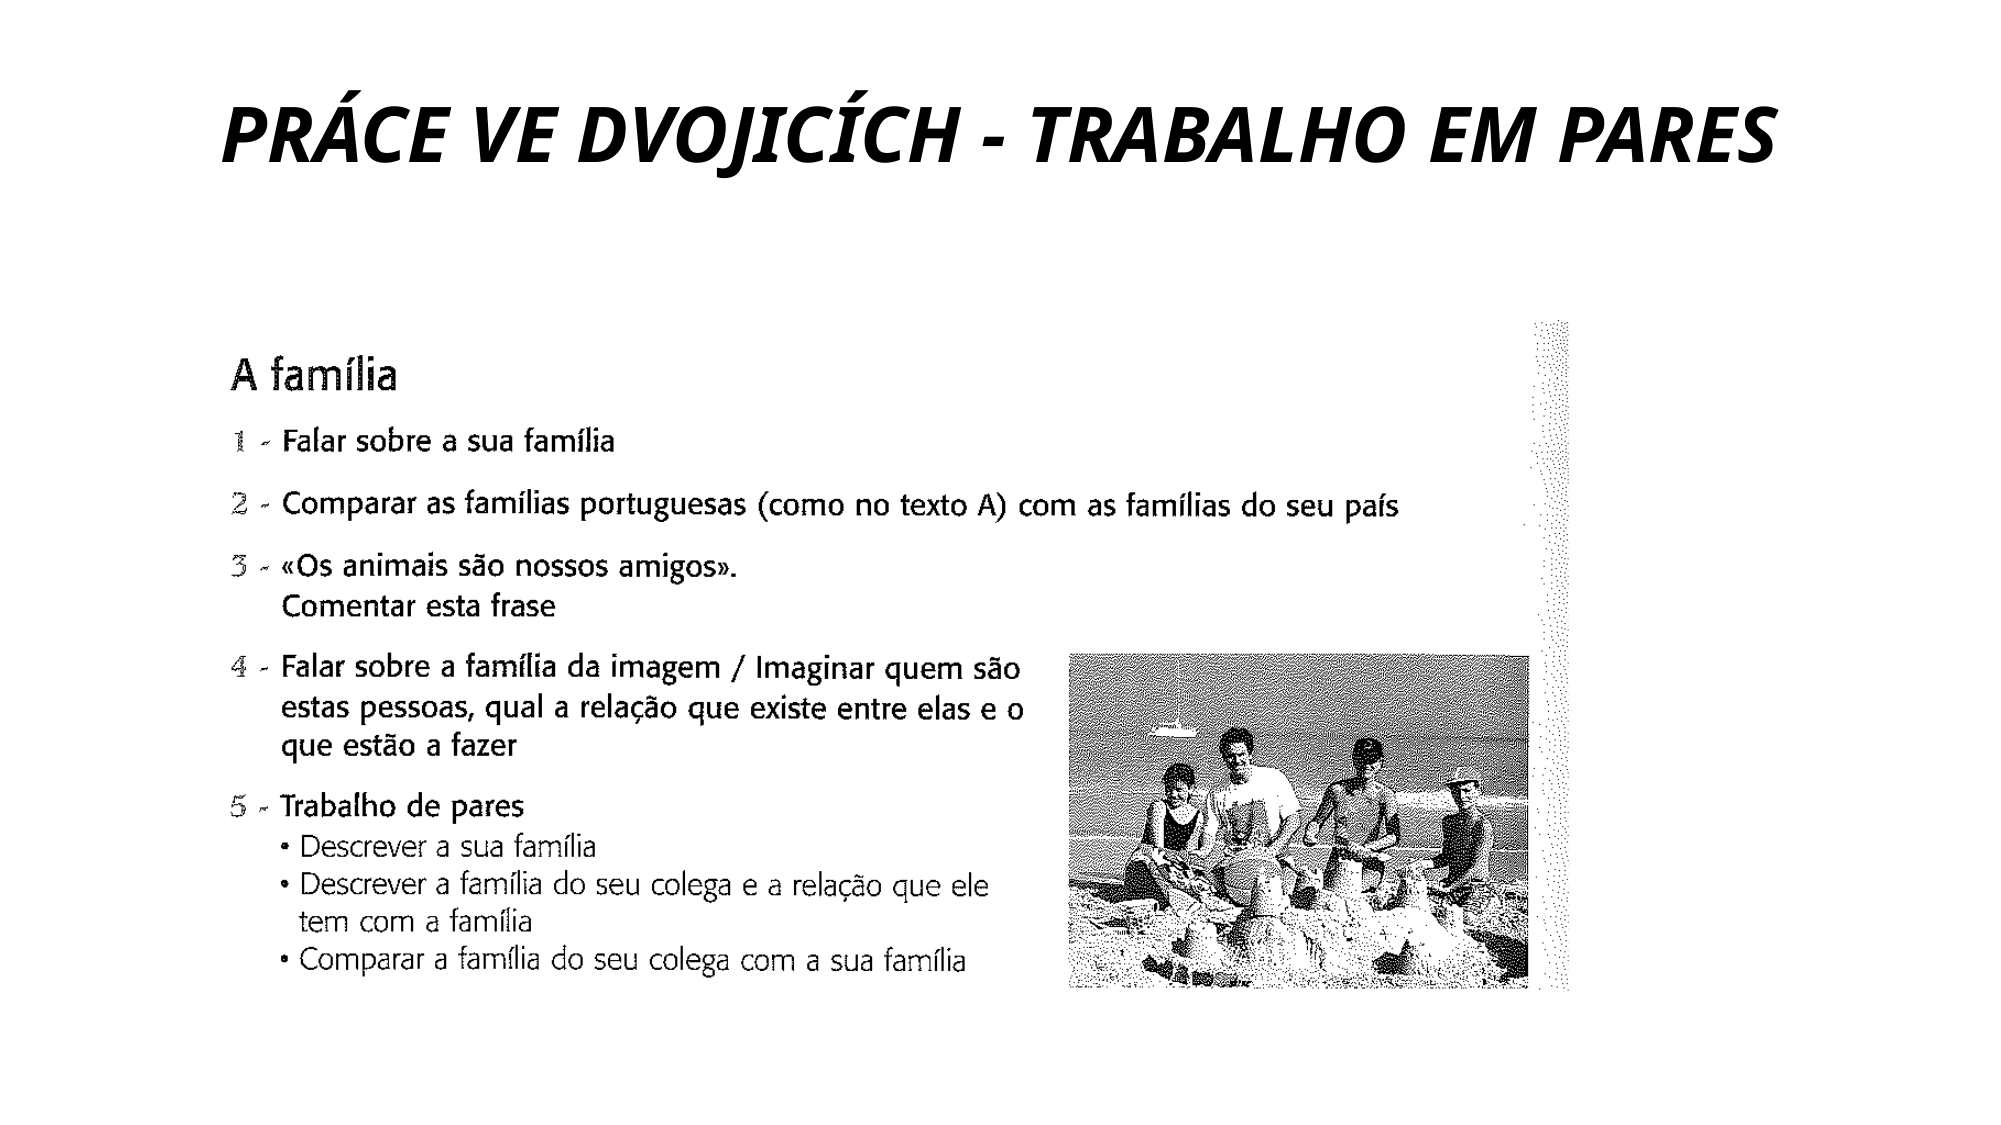

# PRÁCE VE DVOJICÍCH - TRABALHO EM PARES